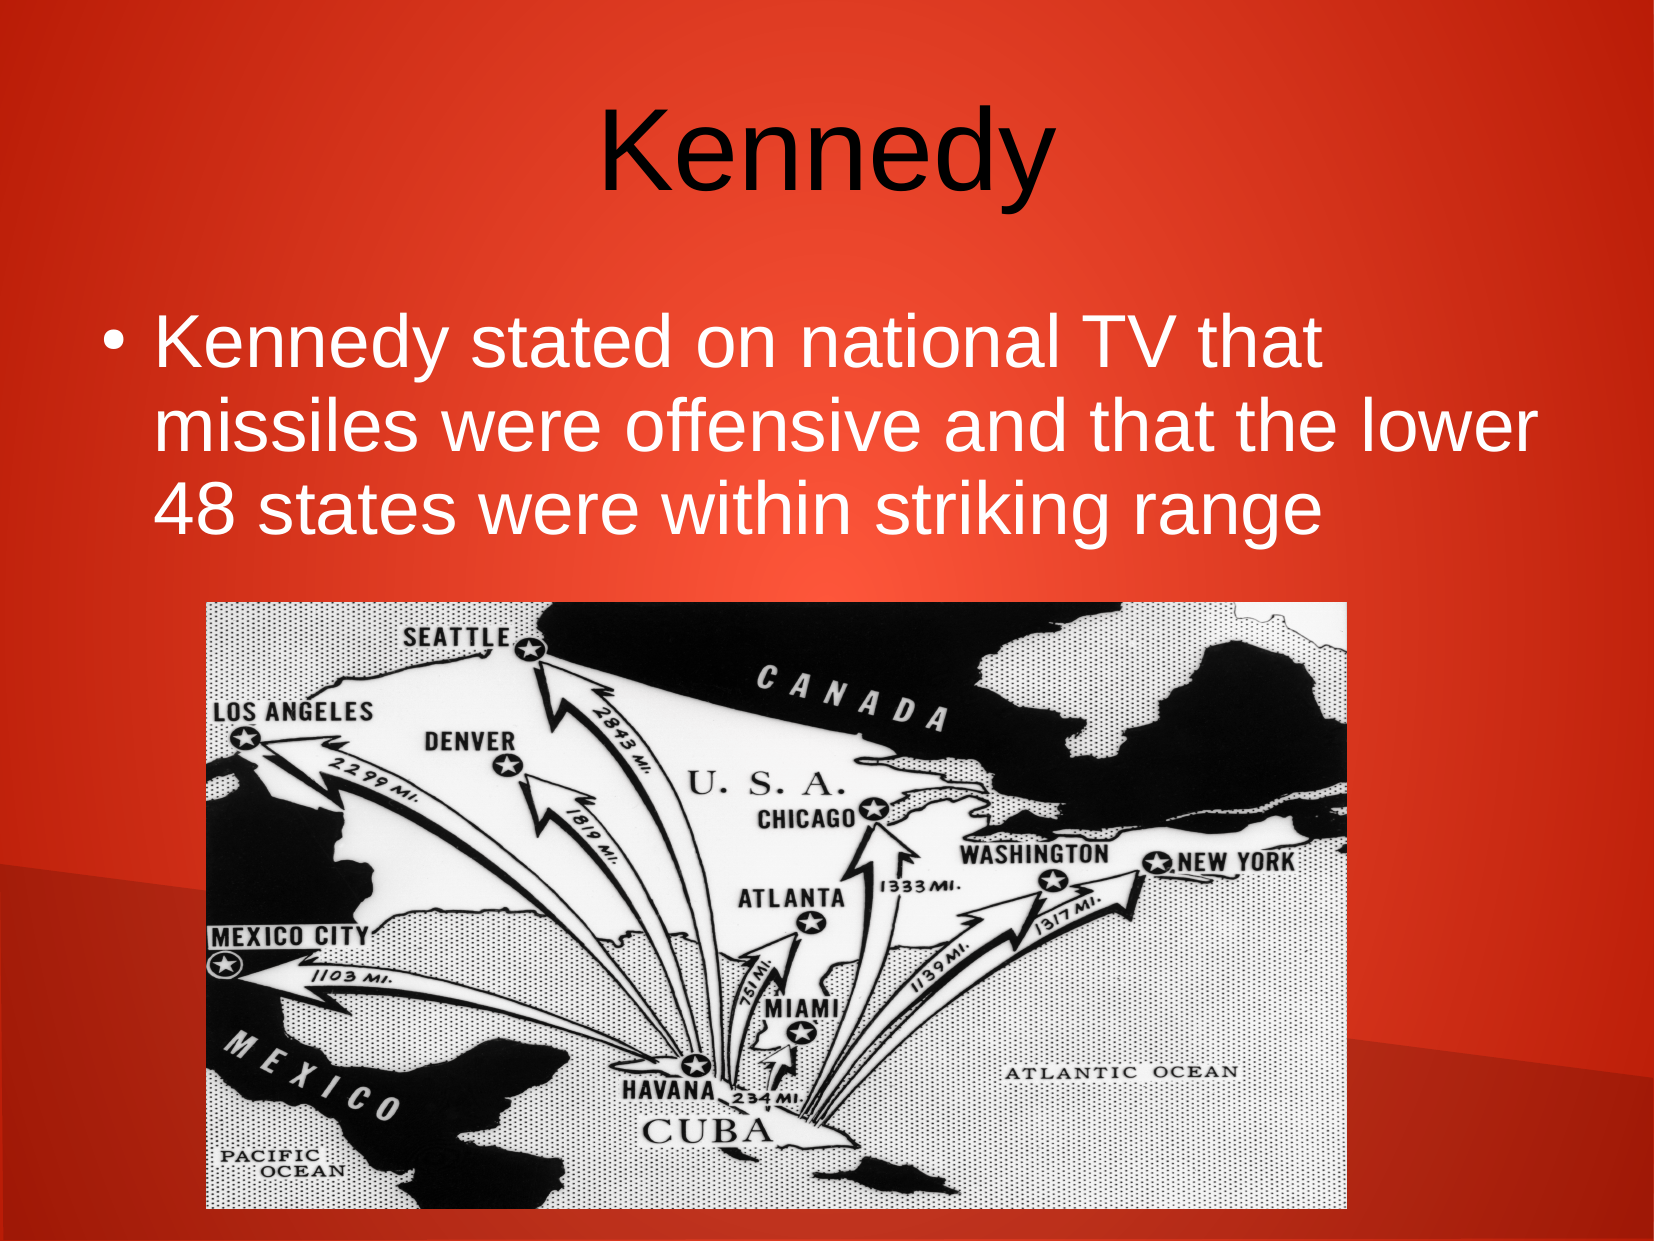

# Kennedy
Kennedy stated on national TV that missiles were offensive and that the lower 48 states were within striking range